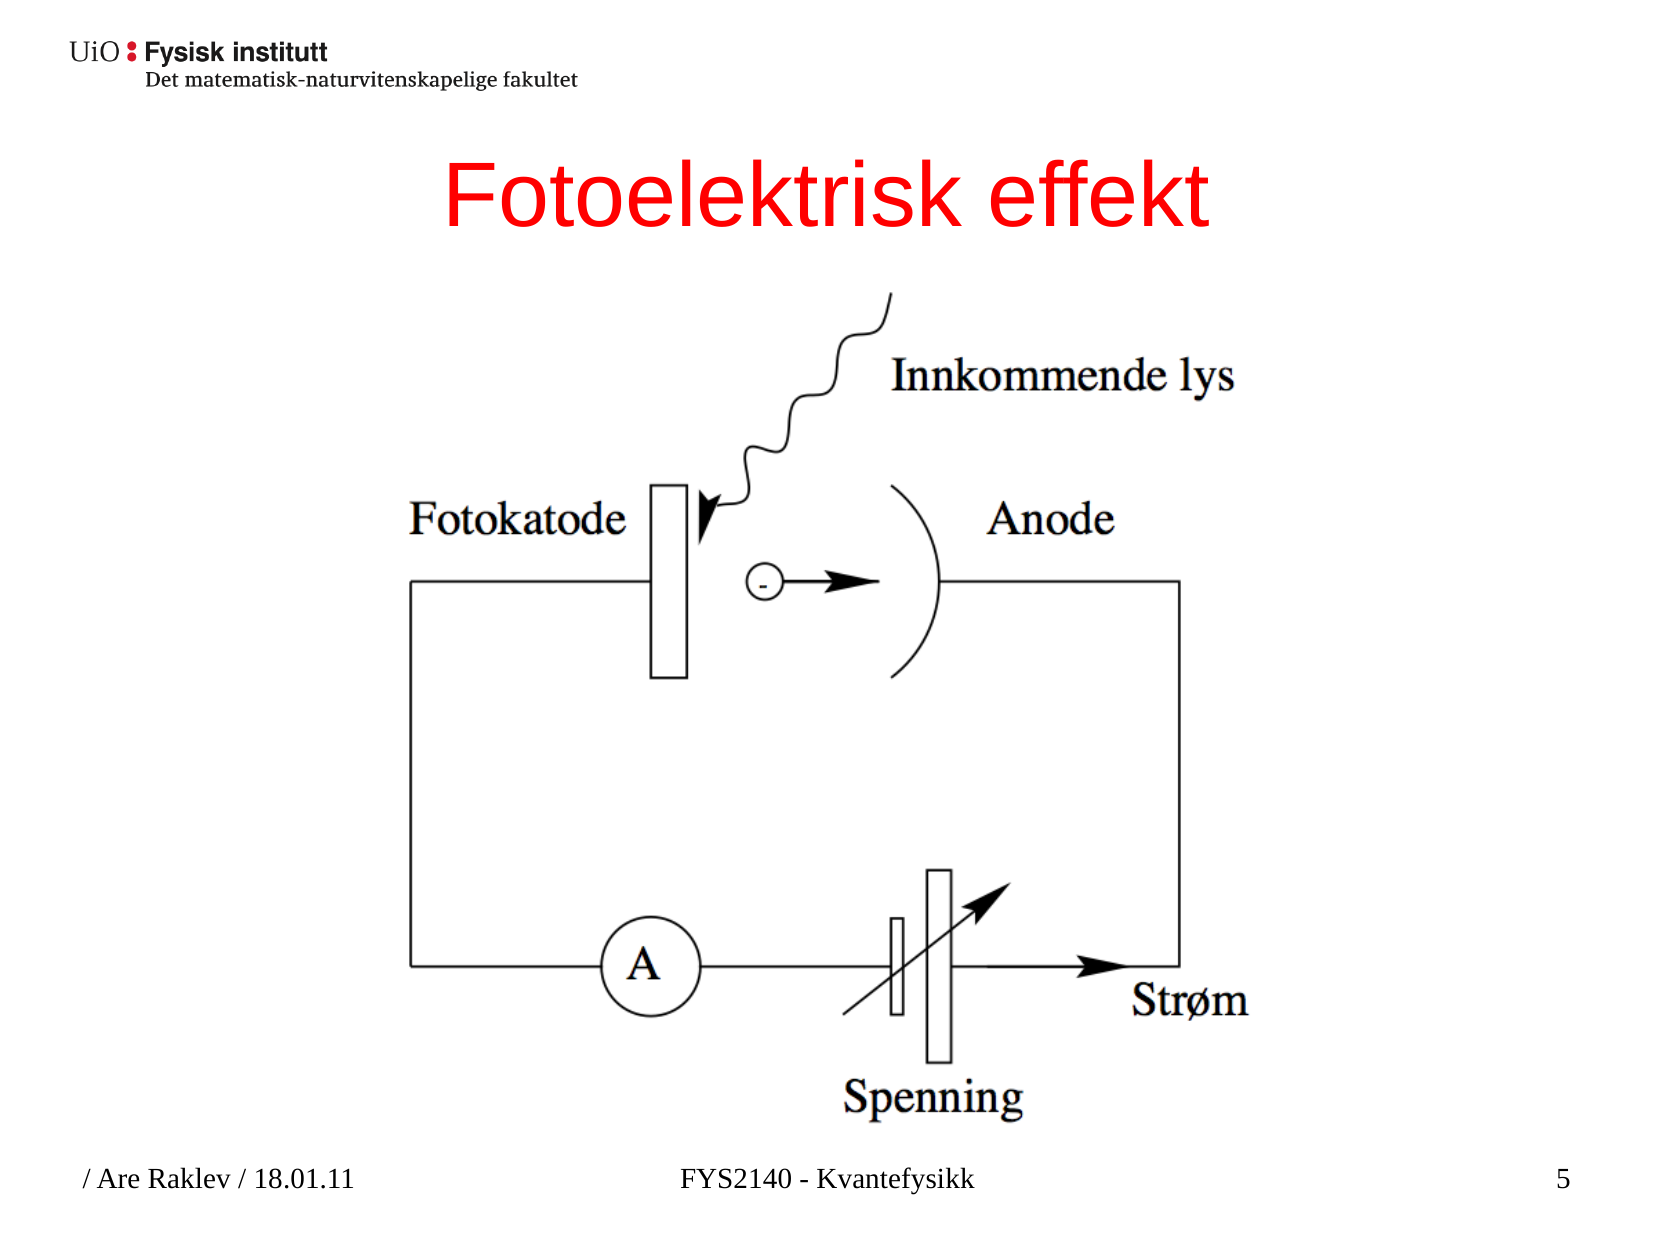

# Fotoelektrisk effekt
/ Are Raklev / 18.01.11
FYS2140 - Kvantefysikk
5